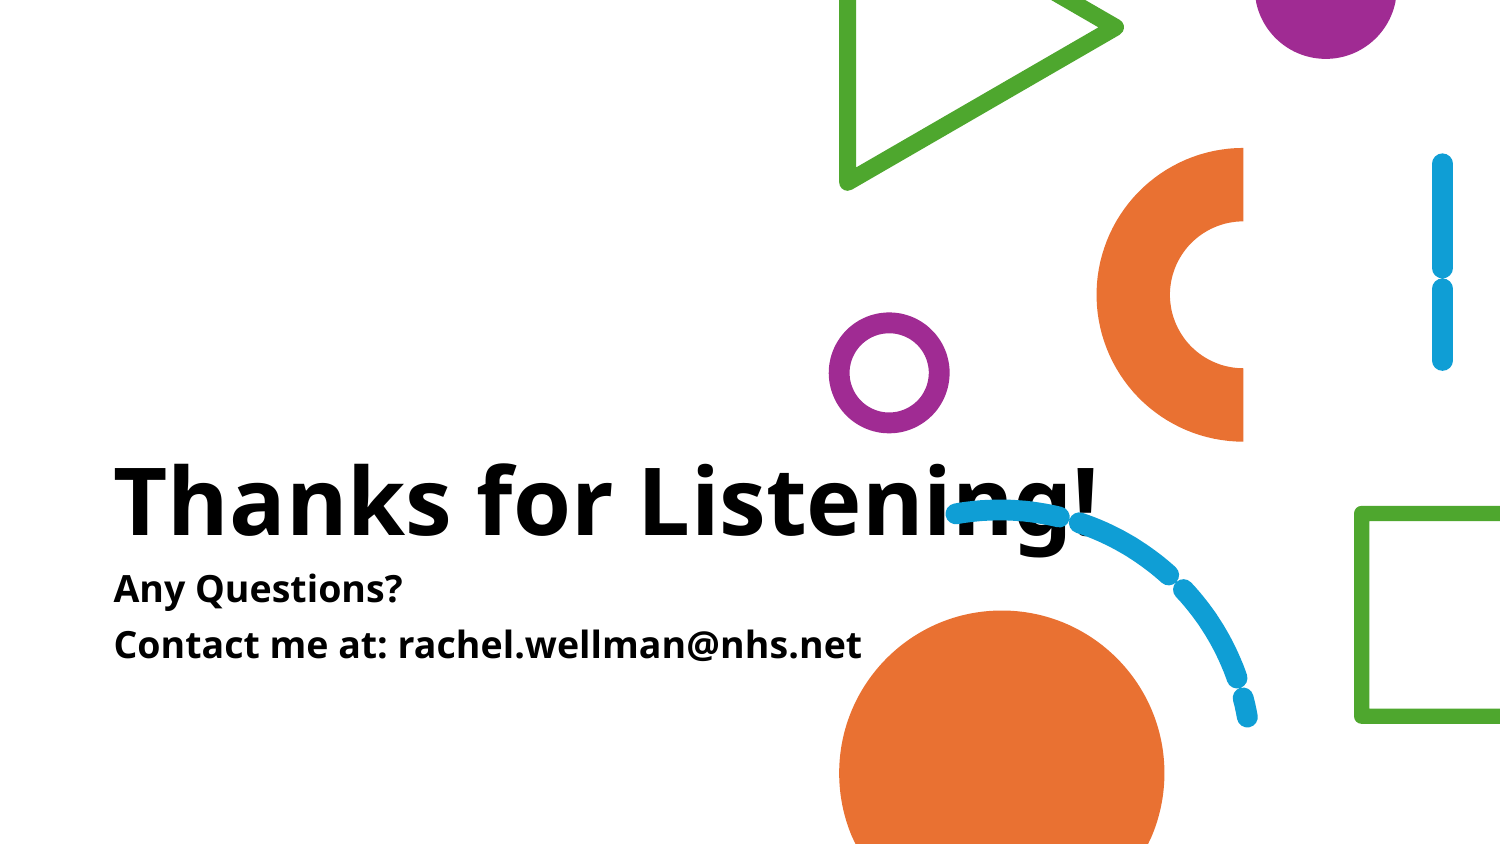

# Thanks for Listening!
Any Questions?
Contact me at: rachel.wellman@nhs.net